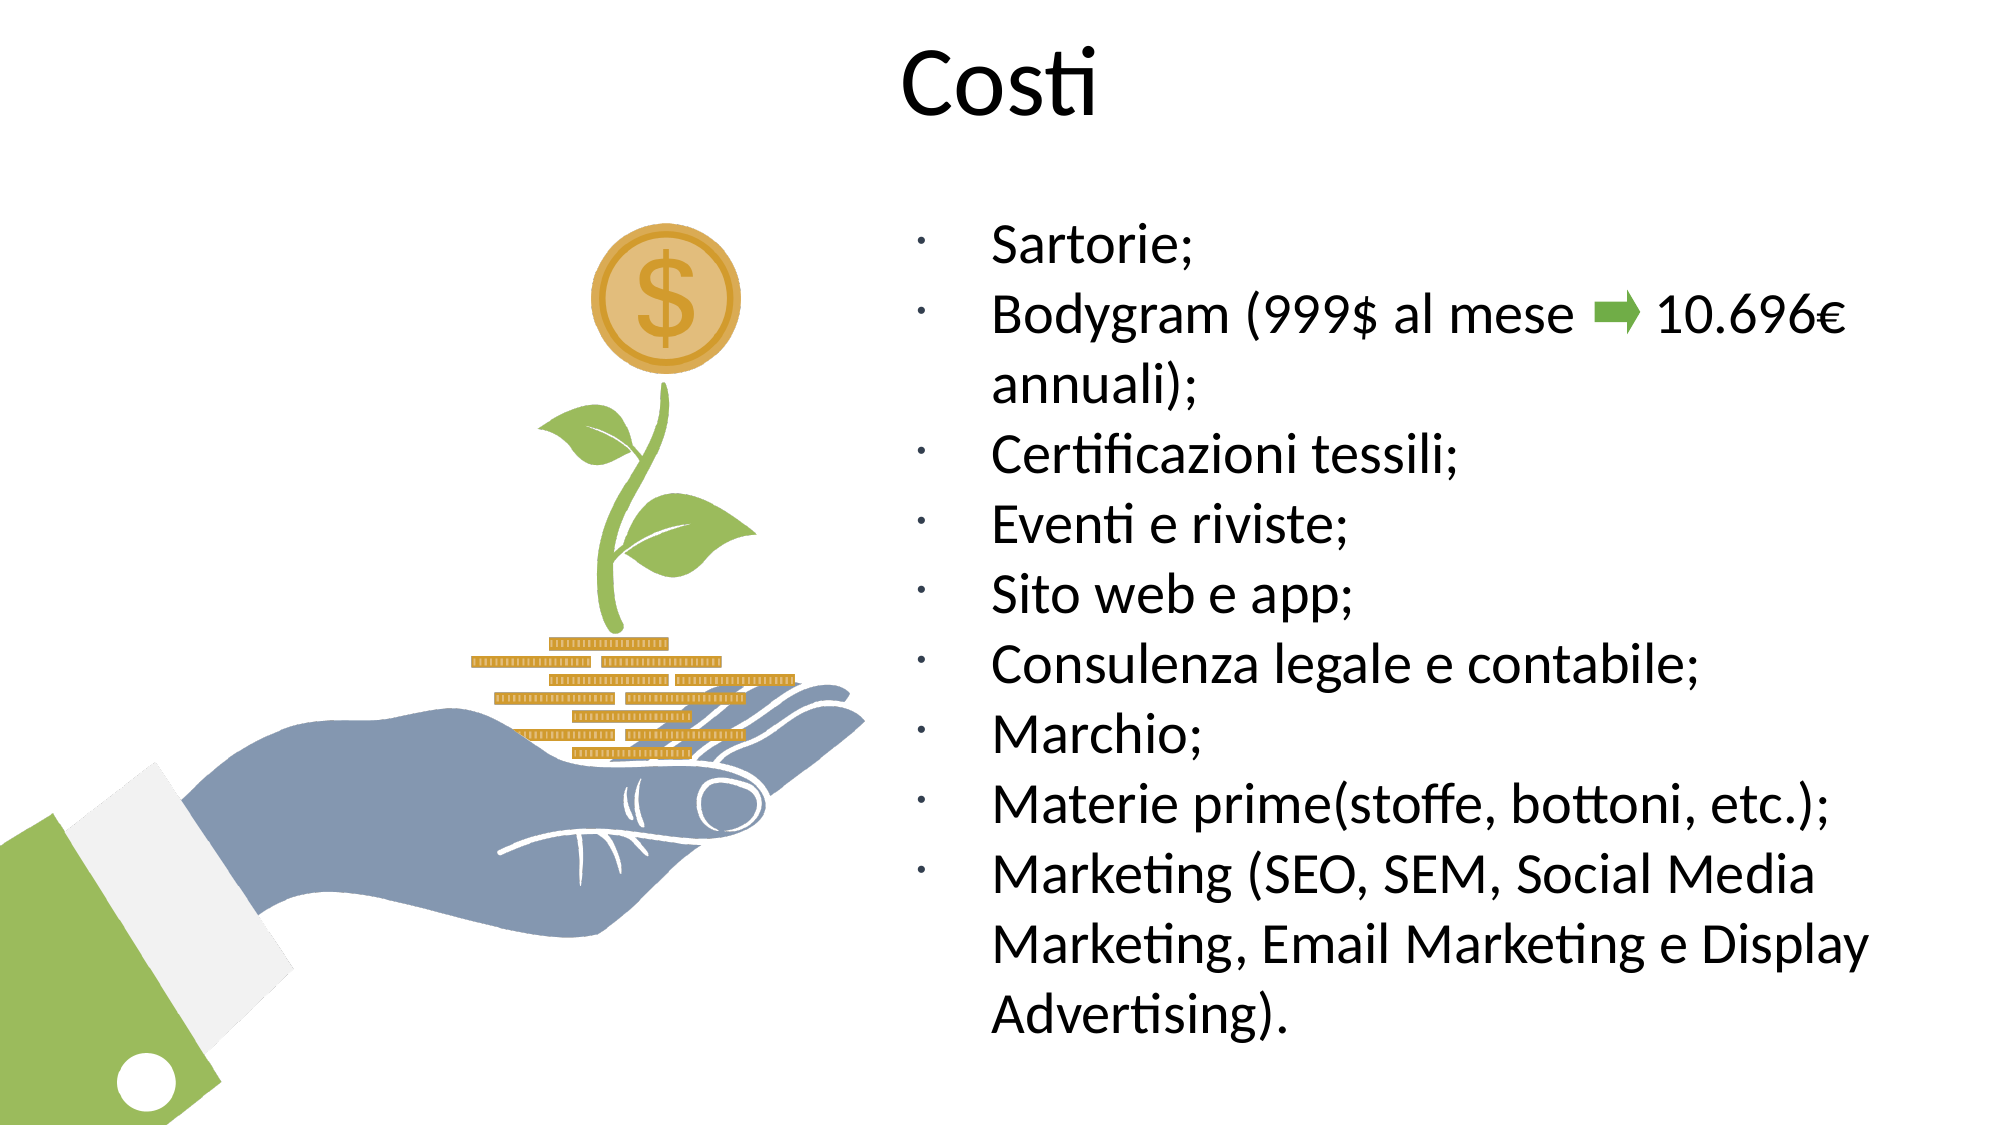

Costi
Sartorie;
Bodygram (999$ al mese 10.696€ annuali);
Certificazioni tessili;
Eventi e riviste;
Sito web e app;
Consulenza legale e contabile;
Marchio;
Materie prime(stoffe, bottoni, etc.);
Marketing (SEO, SEM, Social Media Marketing, Email Marketing e Display Advertising).